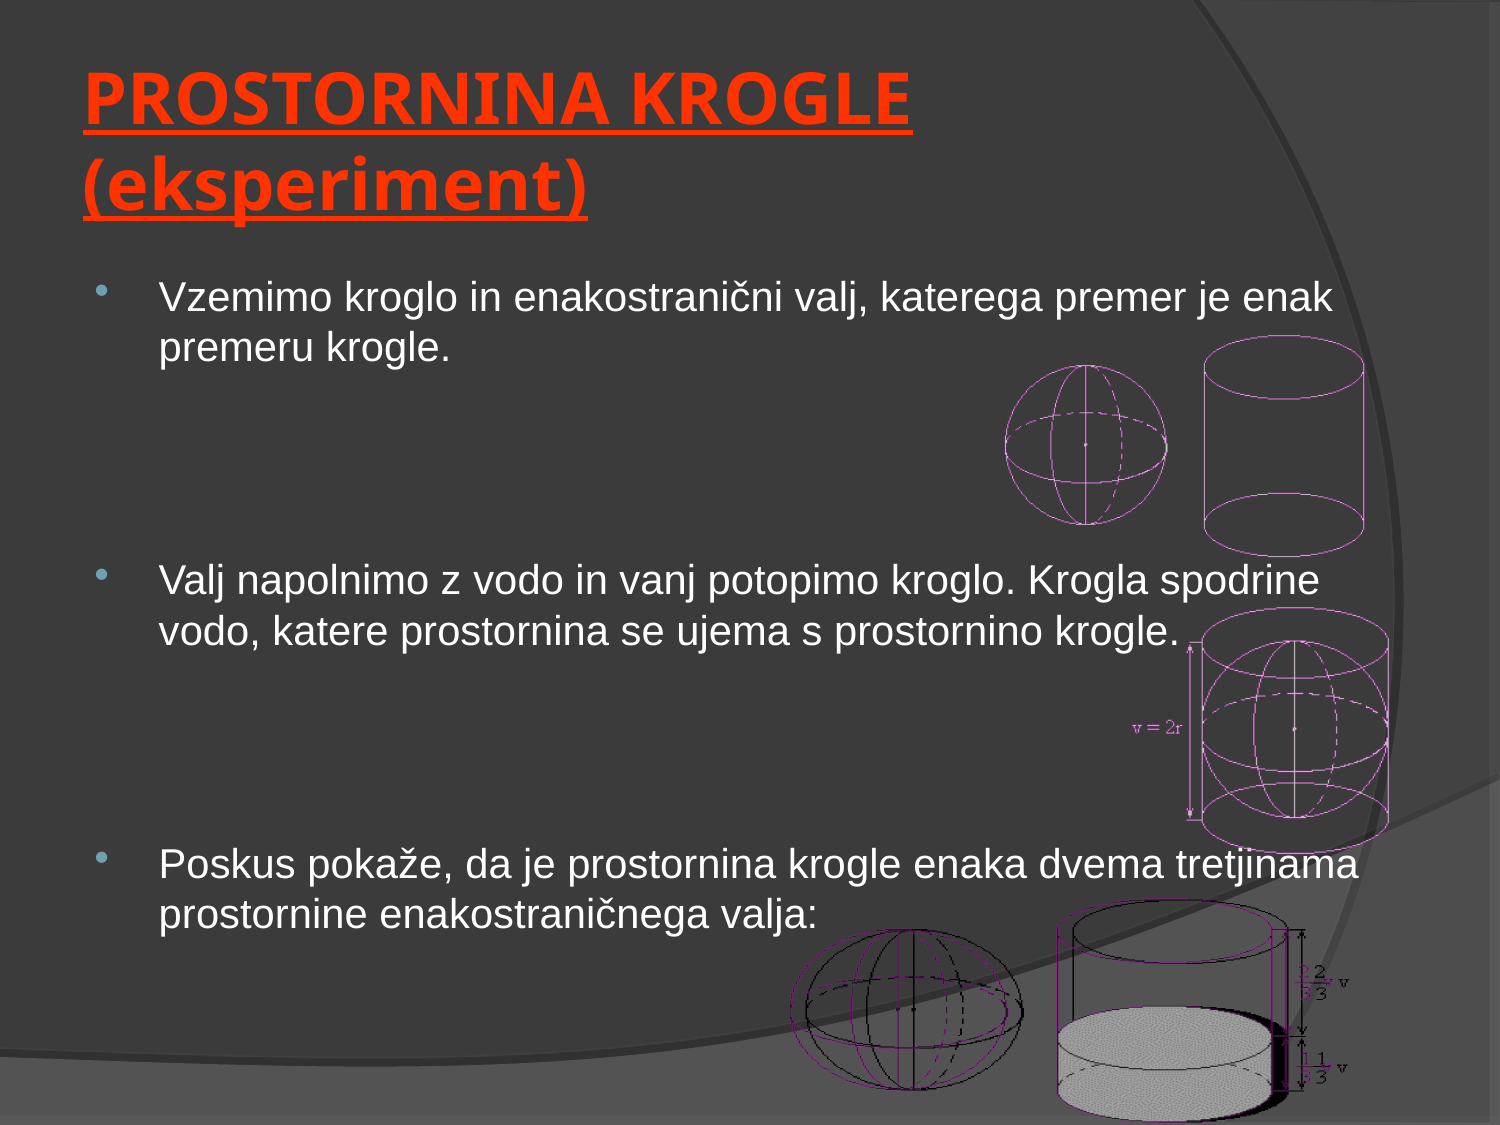

# PROSTORNINA KROGLE (eksperiment)
Vzemimo kroglo in enakostranični valj, katerega premer je enak premeru krogle.
Valj napolnimo z vodo in vanj potopimo kroglo. Krogla spodrine vodo, katere prostornina se ujema s prostornino krogle.
Poskus pokaže, da je prostornina krogle enaka dvema tretjinama prostornine enakostraničnega valja: